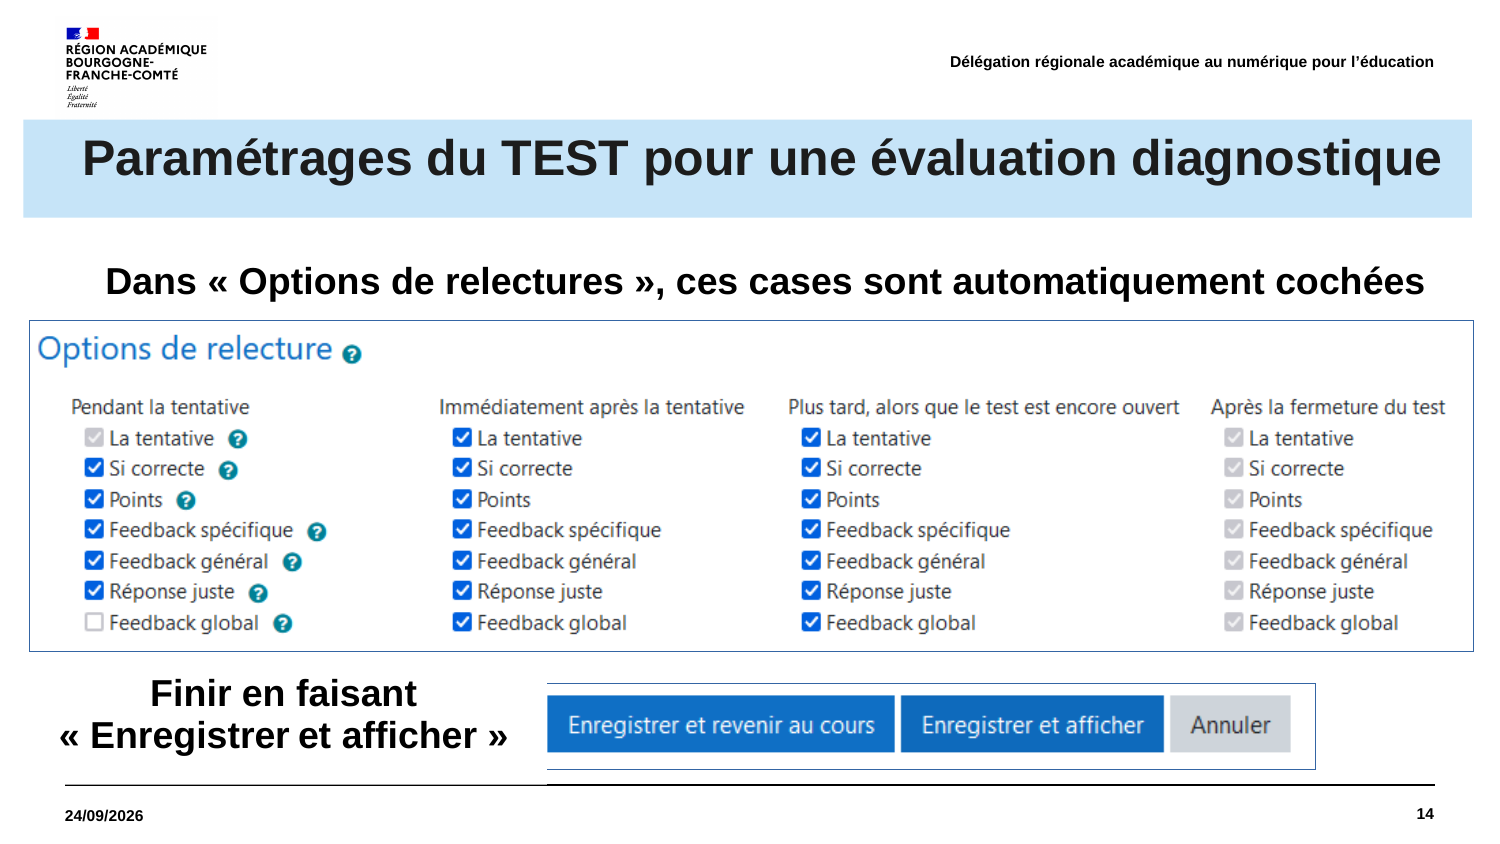

Délégation régionale académique au numérique pour l’éducation
Paramétrages du TEST pour une évaluation diagnostique
Dans « Options de relectures », ces cases sont automatiquement cochées
Finir en faisant « Enregistrer et afficher »